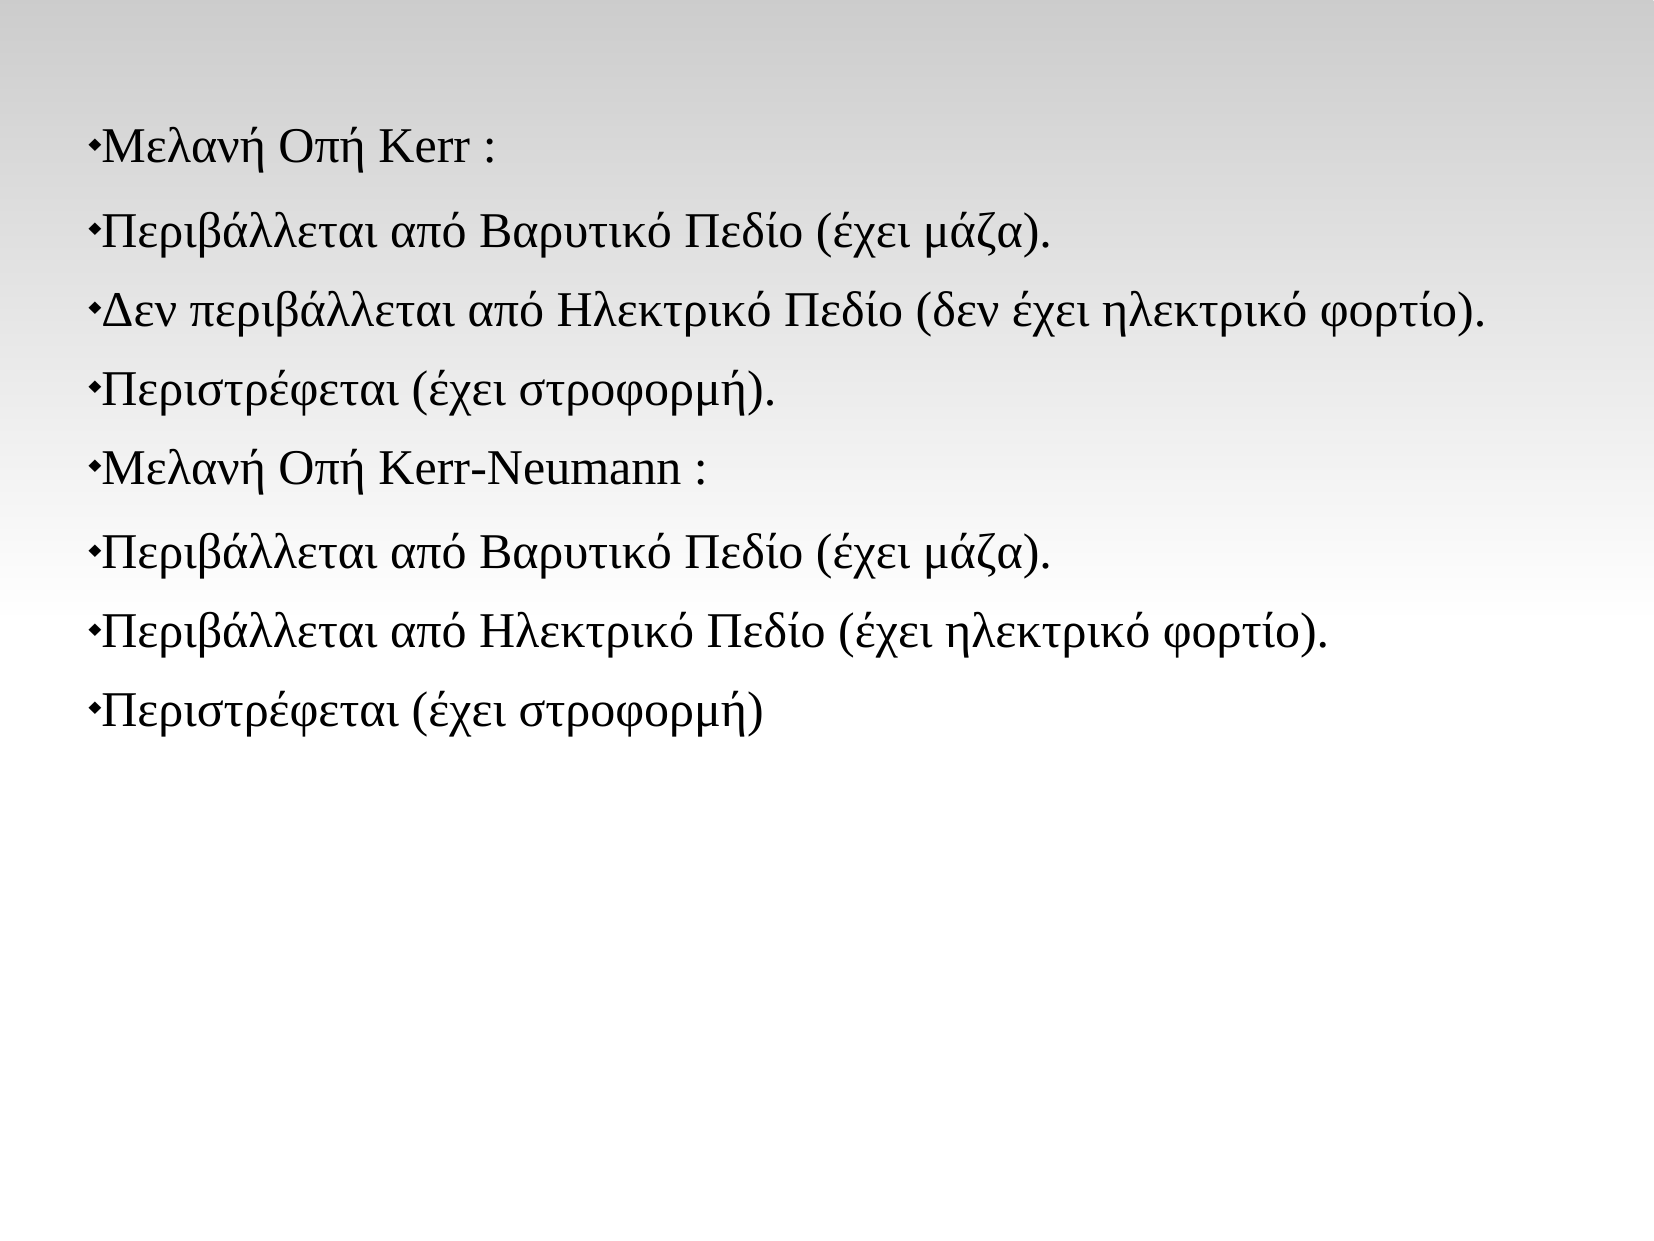

# Μελανή Οπή Kerr :
Περιβάλλεται από Βαρυτικό Πεδίο (έχει μάζα).
Δεν περιβάλλεται από Ηλεκτρικό Πεδίο (δεν έχει ηλεκτρικό φορτίο).
Περιστρέφεται (έχει στροφορμή).
Μελανή Οπή Kerr-Neumann :
Περιβάλλεται από Βαρυτικό Πεδίο (έχει μάζα).
Περιβάλλεται από Ηλεκτρικό Πεδίο (έχει ηλεκτρικό φορτίο).
Περιστρέφεται (έχει στροφορμή)